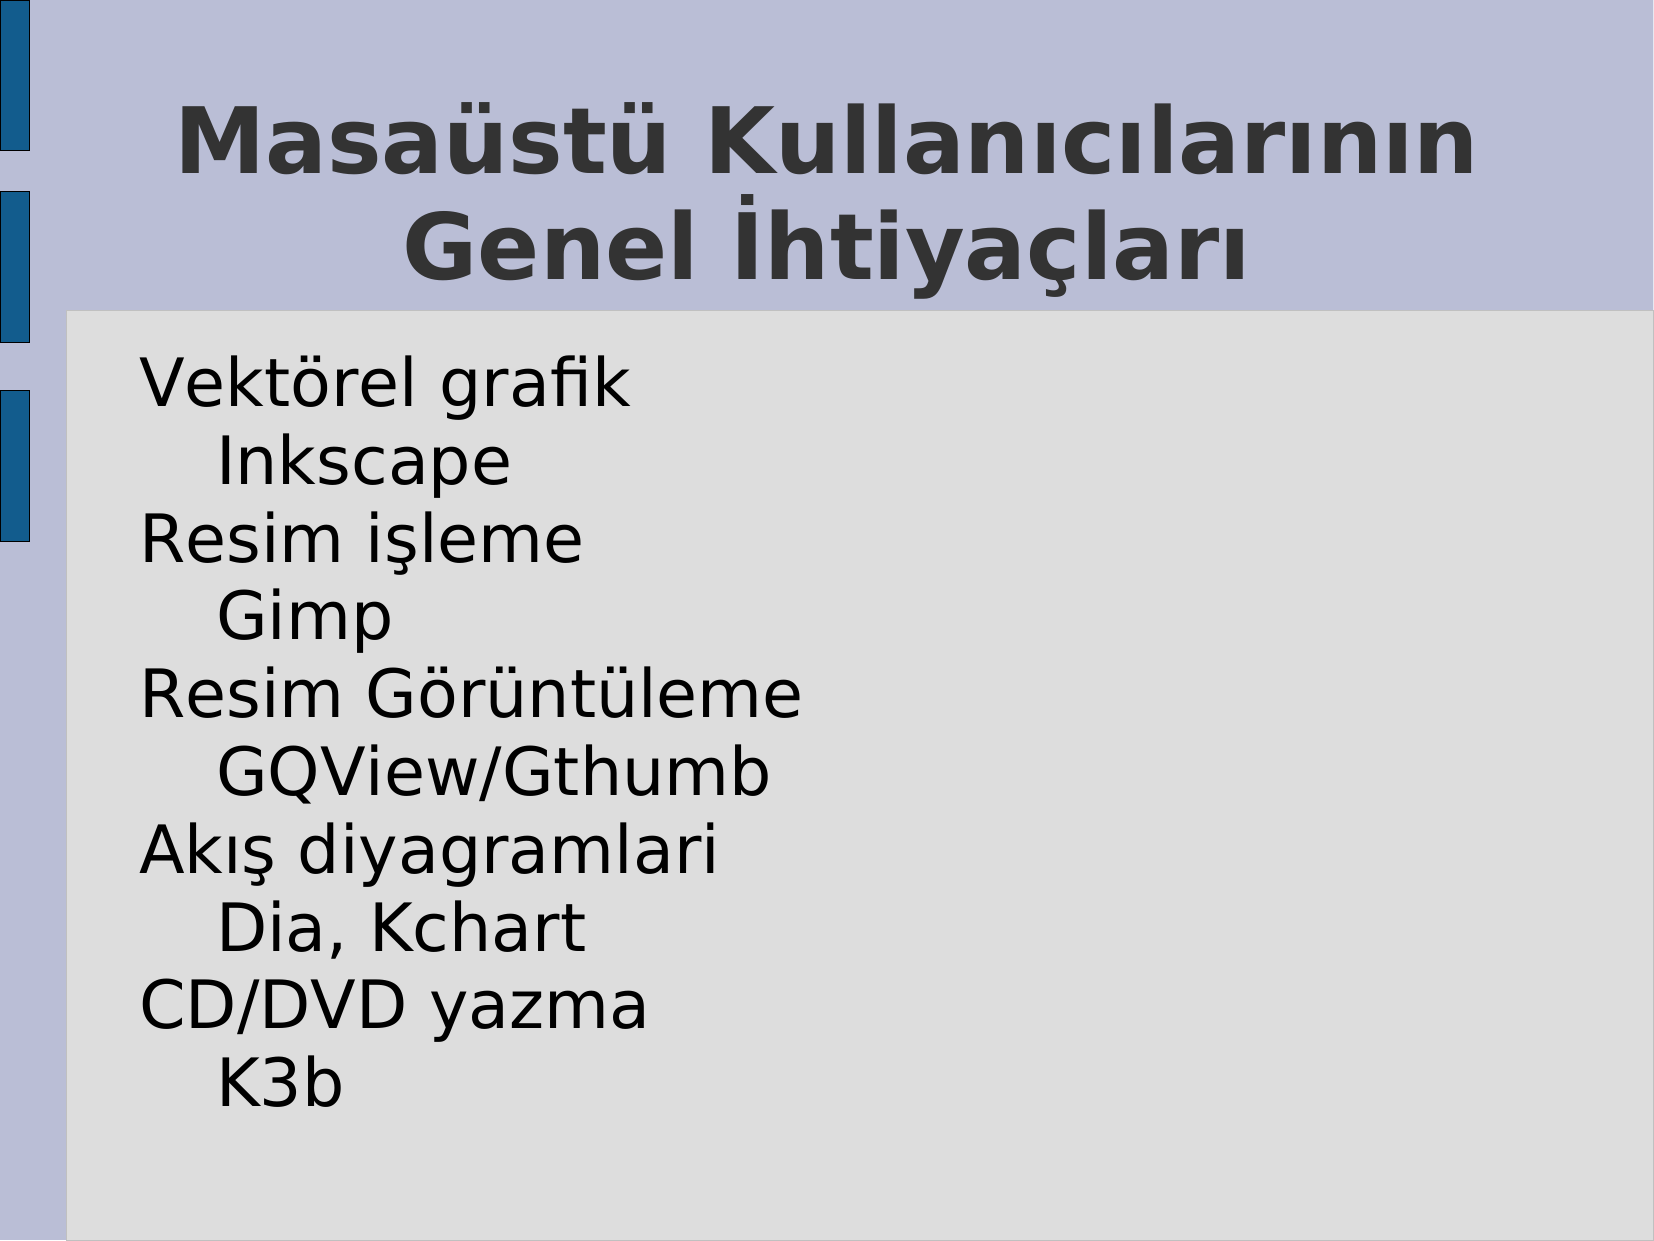

# Masaüstü Kullanıcılarının Genel İhtiyaçları
Vektörel grafik
Inkscape
Resim işleme
Gimp
Resim Görüntüleme
GQView/Gthumb
Akış diyagramlari
Dia, Kchart
CD/DVD yazma
K3b